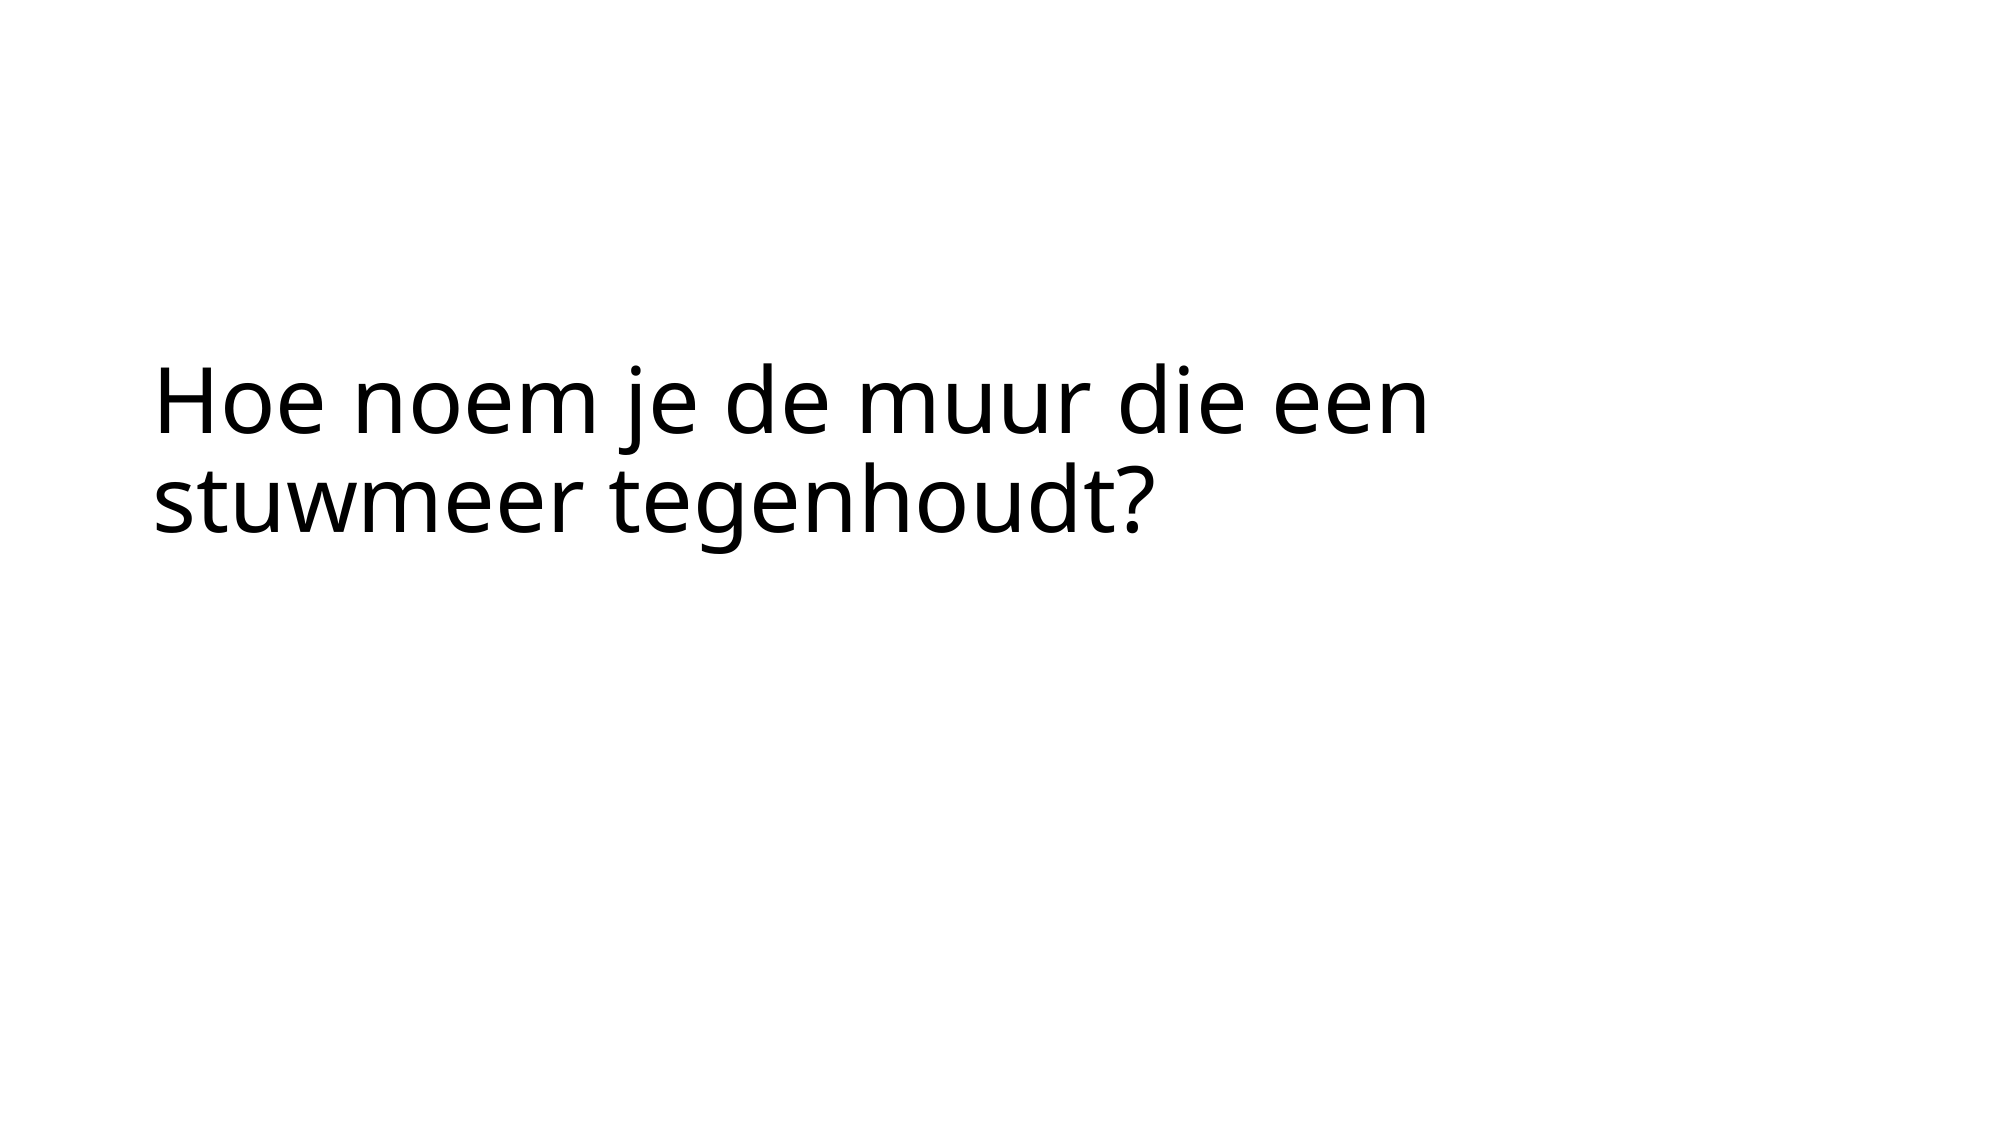

# Hoe noem je de muur die een stuwmeer tegenhoudt?